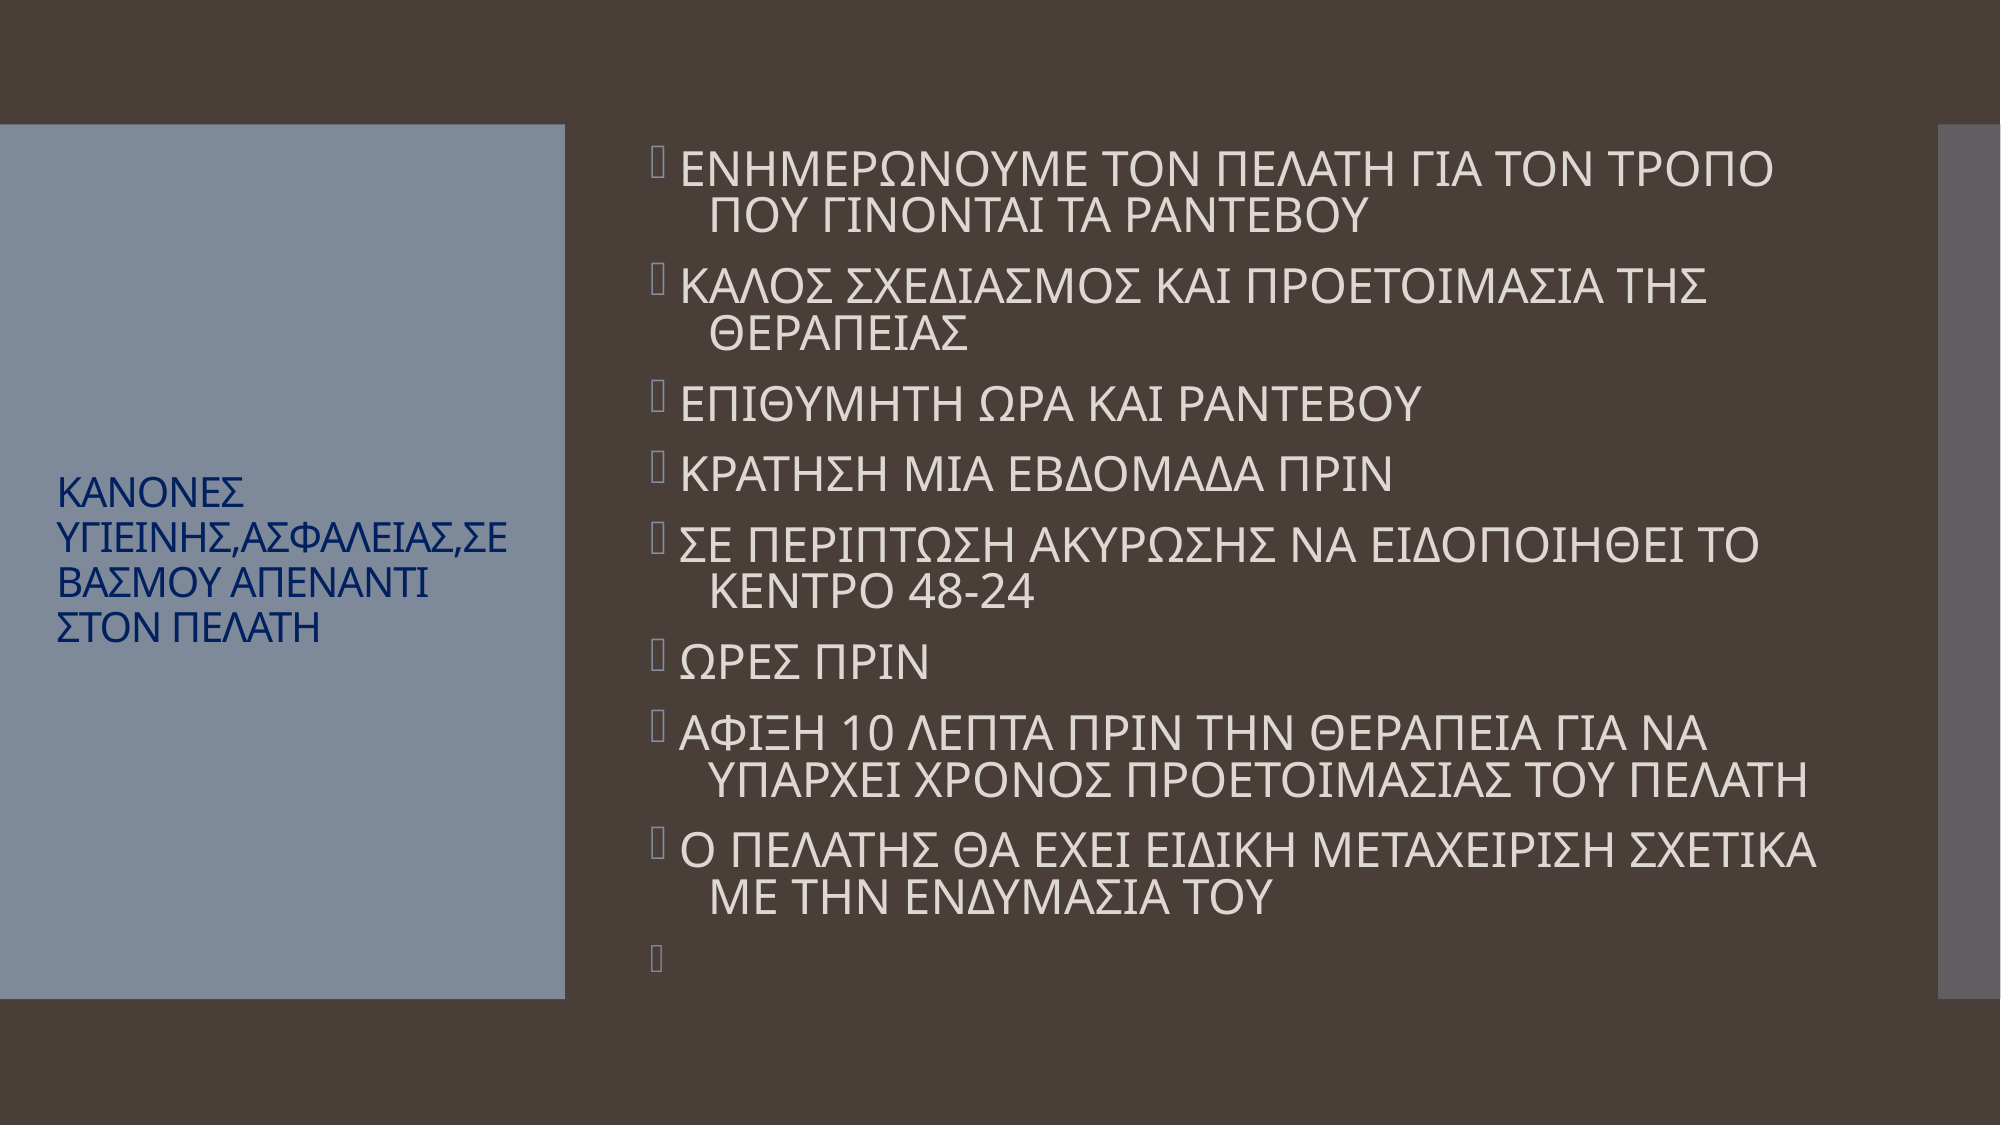

ΕΝΗΜΕΡΩΝΟΥΜΕ ΤΟΝ ΠΕΛΑΤΗ ΓΙΑ ΤΟΝ ΤΡΟΠΟ ΠΟΥ ΓΙΝΟΝΤΑΙ ΤΑ ΡΑΝΤΕΒΟΥ
ΚΑΛΟΣ ΣΧΕΔΙΑΣΜΟΣ ΚΑΙ ΠΡΟΕΤΟΙΜΑΣΙΑ ΤΗΣ ΘΕΡΑΠΕΙΑΣ
ΕΠΙΘΥΜΗΤΗ ΩΡΑ ΚΑΙ ΡΑΝΤΕΒΟΥ
ΚΡΑΤΗΣΗ ΜΙΑ ΕΒΔΟΜΑΔΑ ΠΡΙΝ
ΣΕ ΠΕΡΙΠΤΩΣΗ ΑΚΥΡΩΣΗΣ ΝΑ ΕΙΔΟΠΟΙΗΘΕΙ ΤΟ ΚΕΝΤΡΟ 48-24
ΩΡΕΣ ΠΡΙΝ
ΑΦΙΞΗ 10 ΛΕΠΤΑ ΠΡΙΝ ΤΗΝ ΘΕΡΑΠΕΙΑ ΓΙΑ ΝΑ ΥΠΑΡΧΕΙ ΧΡΟΝΟΣ ΠΡΟΕΤΟΙΜΑΣΙΑΣ ΤΟΥ ΠΕΛΑΤΗ
Ο ΠΕΛΑΤΗΣ ΘΑ ΕΧΕΙ ΕΙΔΙΚΗ ΜΕΤΑΧΕΙΡΙΣΗ ΣΧΕΤΙΚΑ ΜΕ ΤΗΝ ΕΝΔΥΜΑΣΙΑ ΤΟΥ
# ΚΑΝΟΝΕΣ ΥΓΙΕΙΝΗΣ,ΑΣΦΑΛΕΙΑΣ,ΣΕΒΑΣΜΟΥ ΑΠΕΝΑΝΤΙ ΣΤΟΝ ΠΕΛΑΤΗ